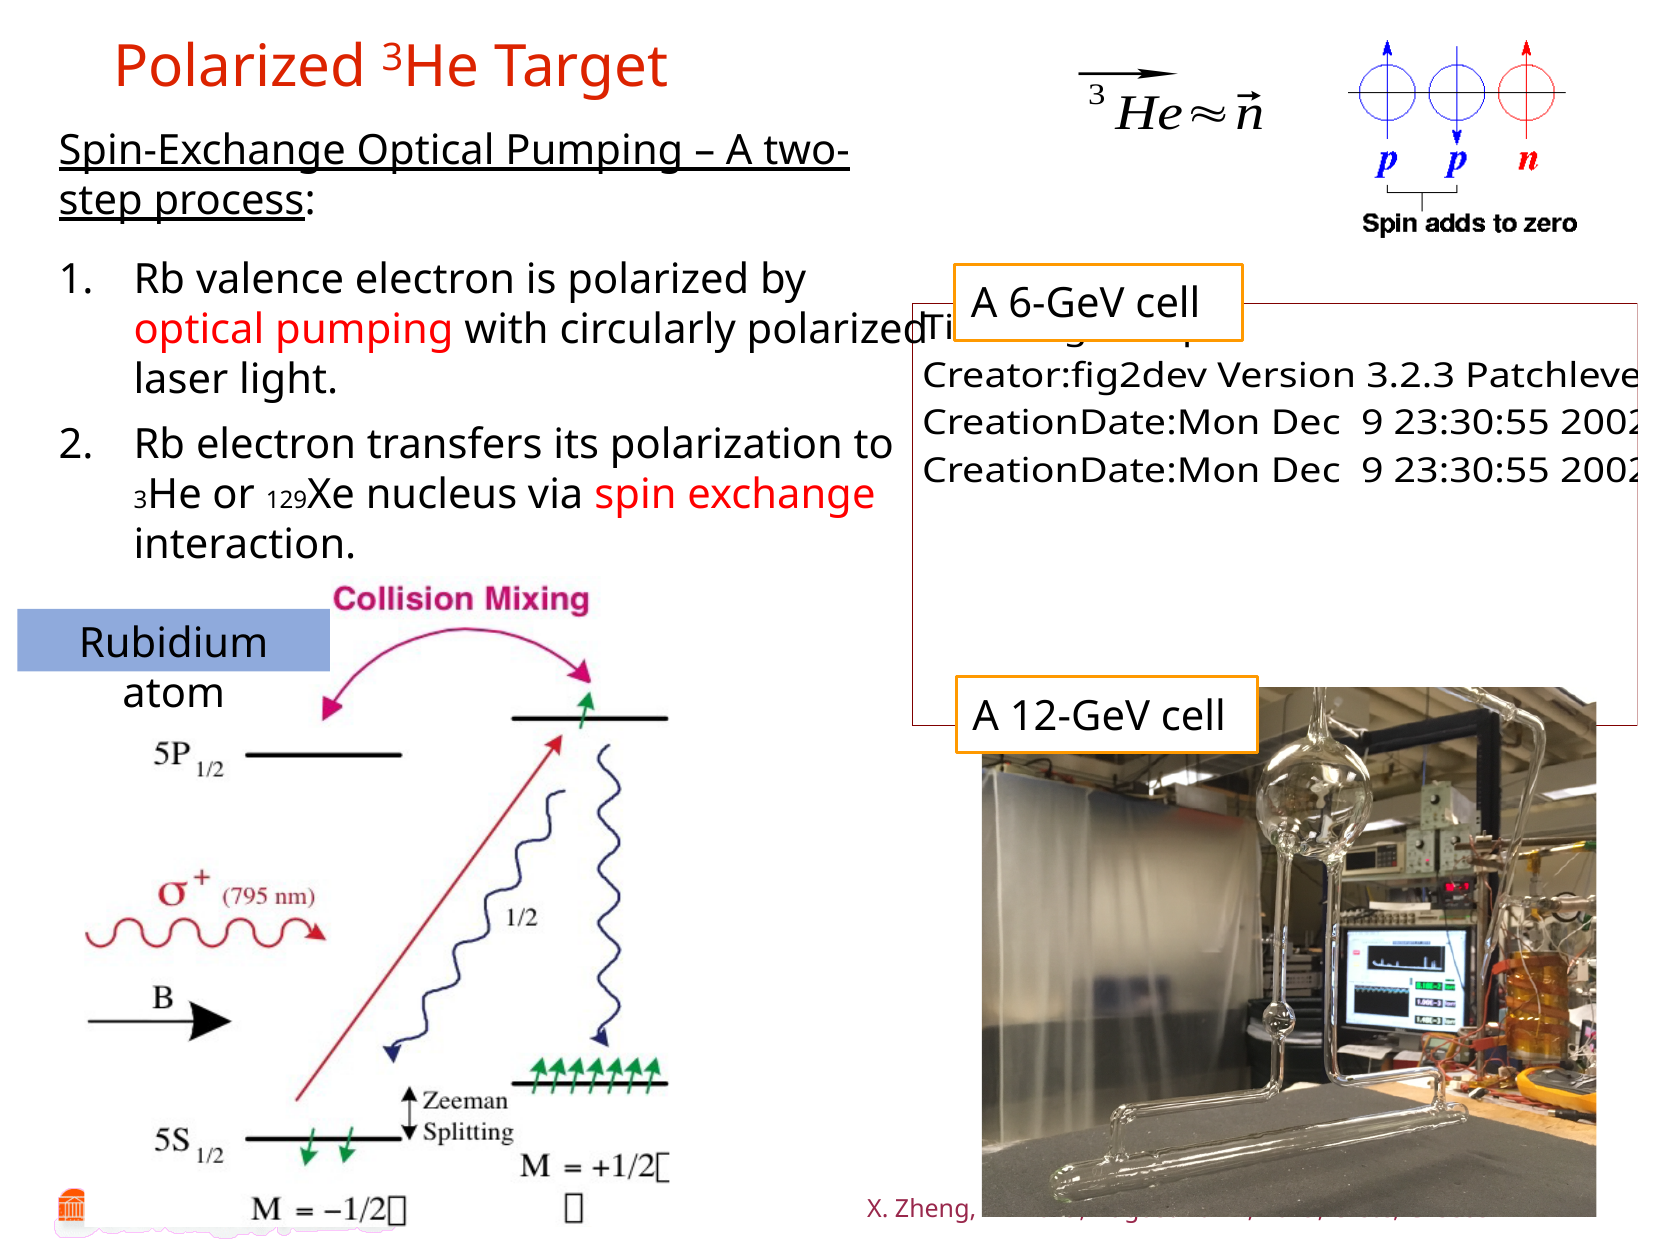

# Polarized 3He Target
Spin-Exchange Optical Pumping – A two-step process:
Rb valence electron is polarized by optical pumping with circularly polarized laser light.
Rb electron transfers its polarization to 3He or 129Xe nucleus via spin exchange interaction.
A 6-GeV cell
Rubidium atom
A 12-GeV cell